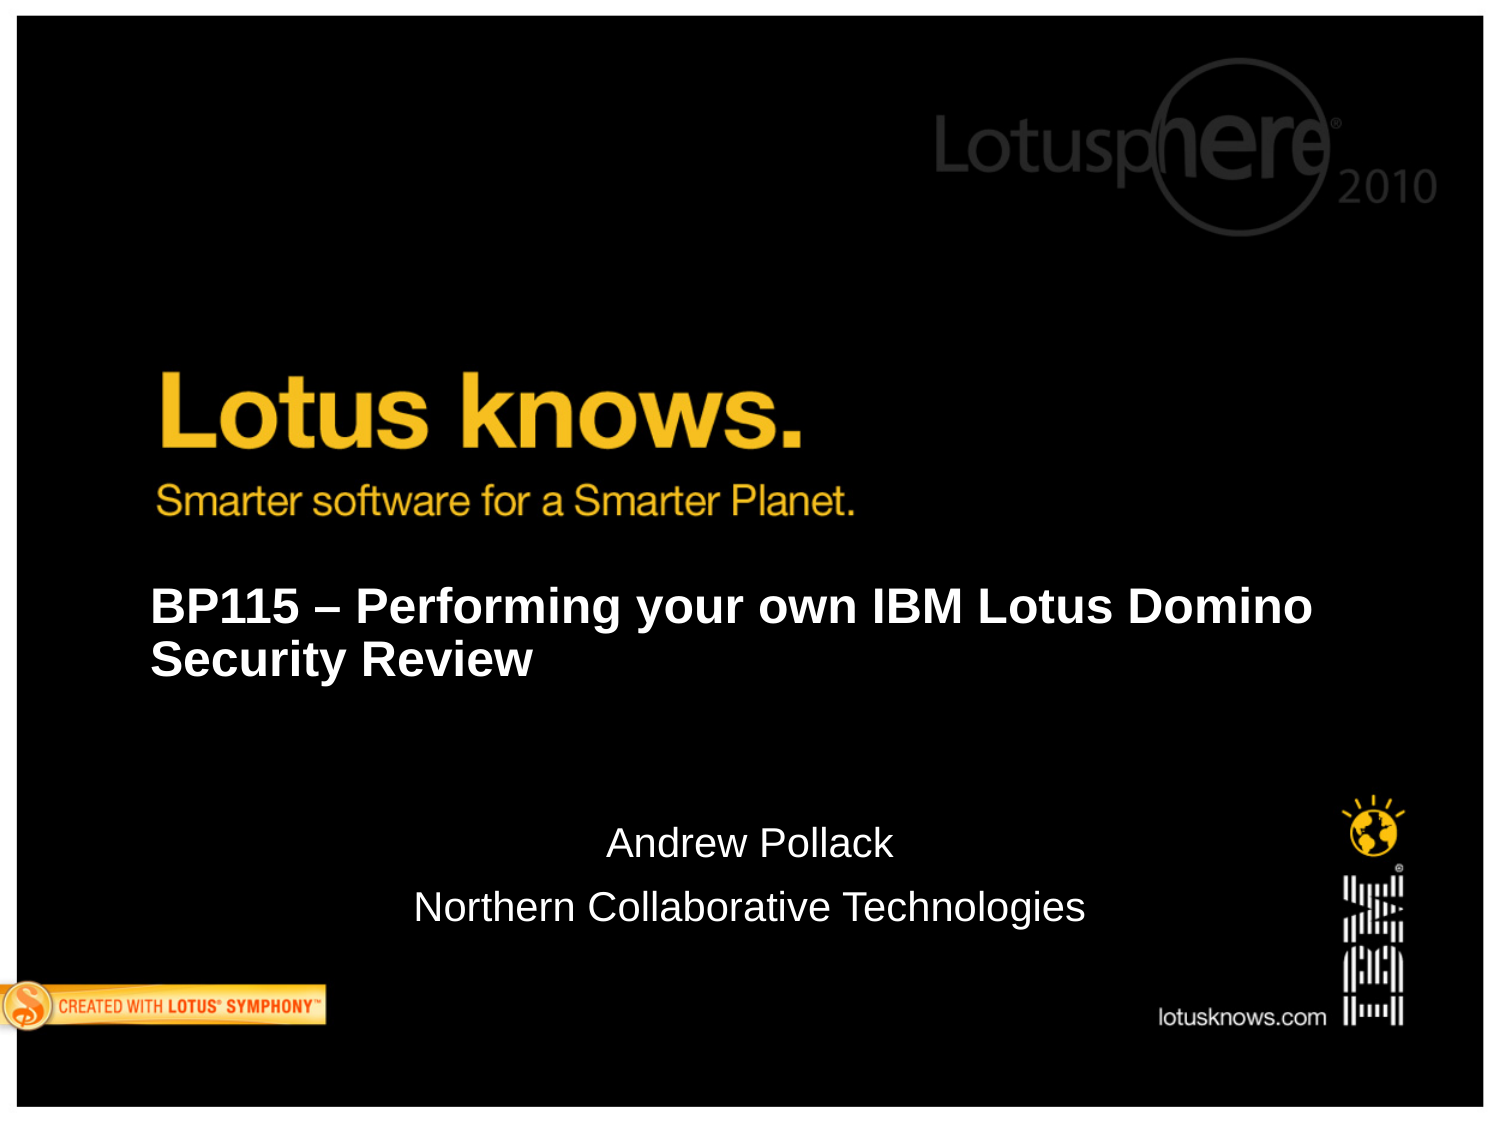

# BP115 – Performing your own IBM Lotus Domino Security Review
Andrew Pollack
Northern Collaborative Technologies